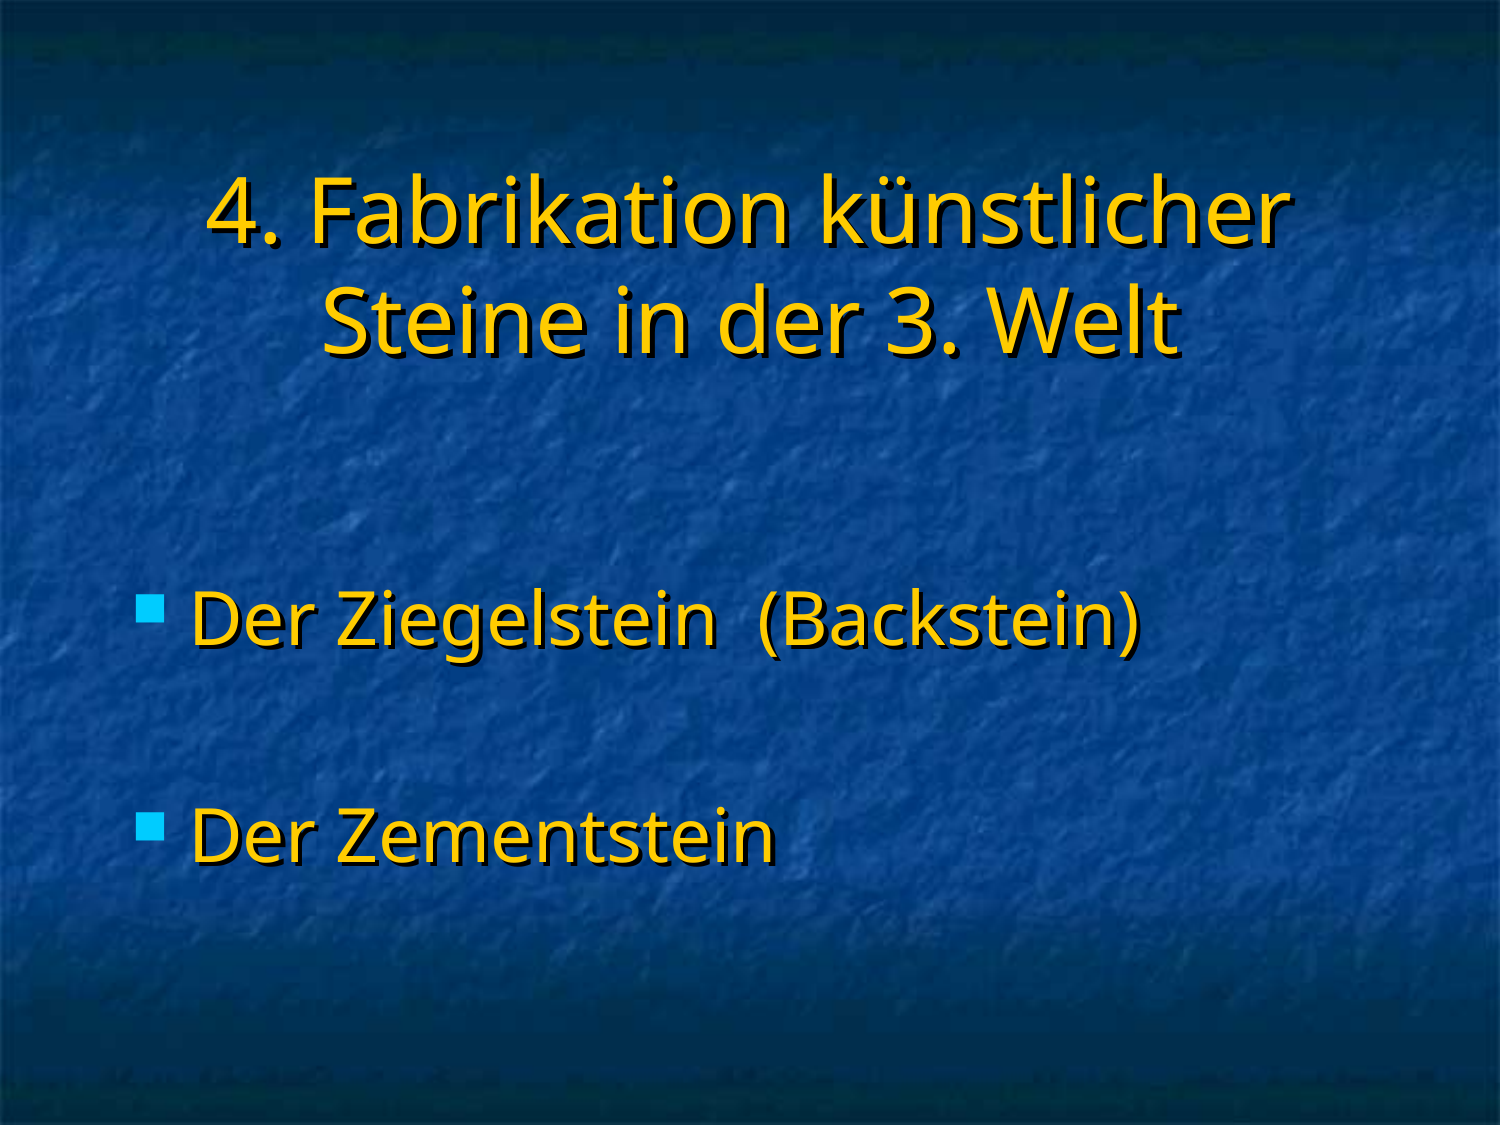

# 4. Fabrikation künstlicher Steine in der 3. Welt
Der Ziegelstein (Backstein)
Der Zementstein